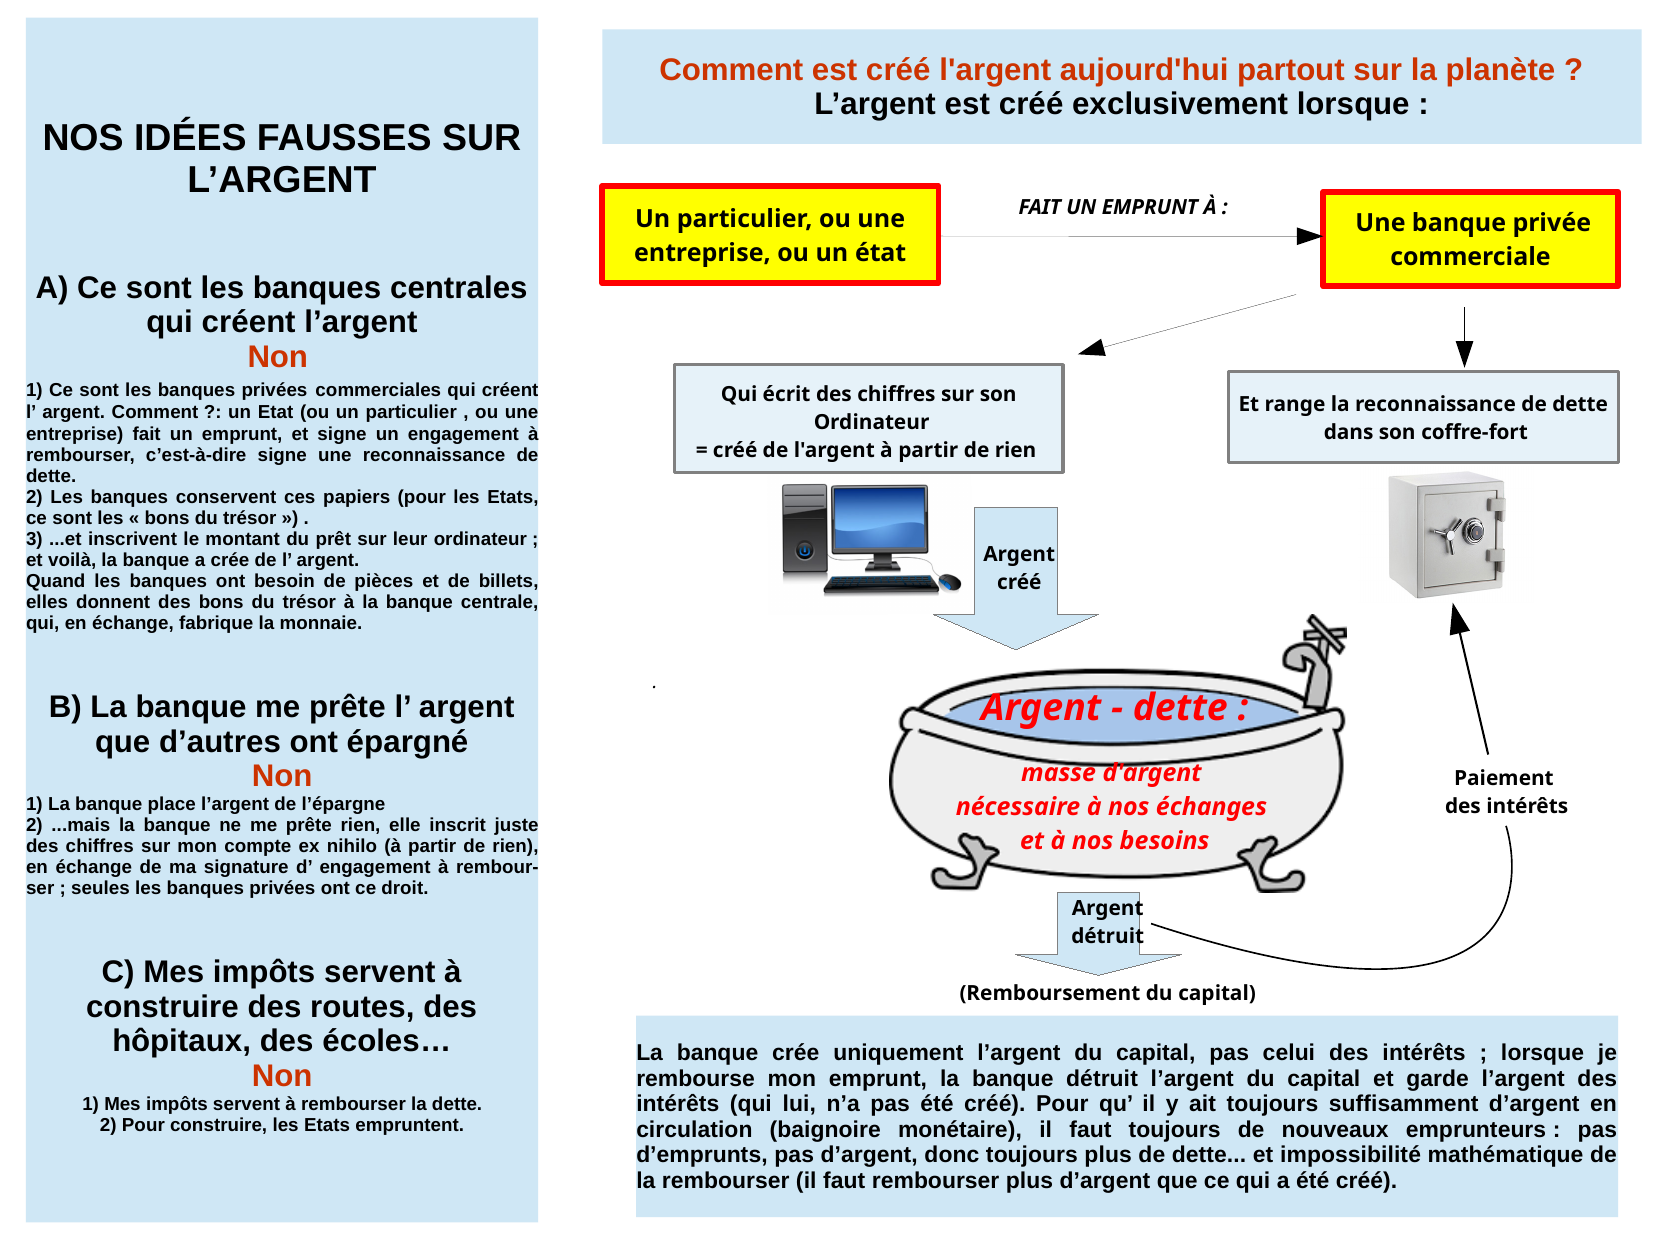

NOS IDÉES FAUSSES SUR L’ARGENT
A) Ce sont les banques centrales qui créent l’argent
Non
1) Ce sont les banques privées commerciales qui créent l’ argent. Comment ?: un Etat (ou un particulier , ou une entreprise) fait un emprunt, et signe un engagement à rembourser, c’est-à-dire signe une reconnaissance de dette.
2) Les banques conservent ces papiers (pour les Etats, ce sont les « bons du trésor ») .
3) ...et inscrivent le montant du prêt sur leur ordinateur ; et voilà, la banque a crée de l’ argent.
Quand les banques ont besoin de pièces et de billets, elles donnent des bons du trésor à la banque centrale, qui, en échange, fabrique la monnaie.
B) La banque me prête l’ argent que d’autres ont épargné
Non
1) La banque place l’argent de l’épargne
2) ...mais la banque ne me prête rien, elle inscrit juste des chiffres sur mon compte ex nihilo (à partir de rien), en échange de ma signature d’ engagement à rembour-ser ; seules les banques privées ont ce droit.
C) Mes impôts servent à construire des routes, des hôpitaux, des écoles…
Non
1) Mes impôts servent à rembourser la dette.
2) Pour construire, les Etats empruntent.
# Comment est créé l'argent aujourd'hui partout sur la planète ?
L’argent est créé exclusivement lorsque :
FAIT UN EMPRUNT À :
Un particulier, ou une entreprise, ou un état
 Une banque privée commerciale
Et range la reconnaissance de dette
 dans son coffre-fort
Qui écrit des chiffres sur son
 Ordinateur
= créé de l'argent à partir de rien
Argent
créé
.
Argent - dette :
masse d'argent
nécessaire à nos échanges
et à nos besoins
 Paiement
 des intérêts
Argent
détruit
(Remboursement du capital)
La banque crée uniquement l’argent du capital, pas celui des intérêts ; lorsque je rembourse mon emprunt, la banque détruit l’argent du capital et garde l’argent des intérêts (qui lui, n’a pas été créé). Pour qu’ il y ait toujours suffisamment d’argent en circulation (baignoire monétaire), il faut toujours de nouveaux emprunteurs : pas d’emprunts, pas d’argent, donc toujours plus de dette... et impossibilité mathématique de la rembourser (il faut rembourser plus d’argent que ce qui a été créé).